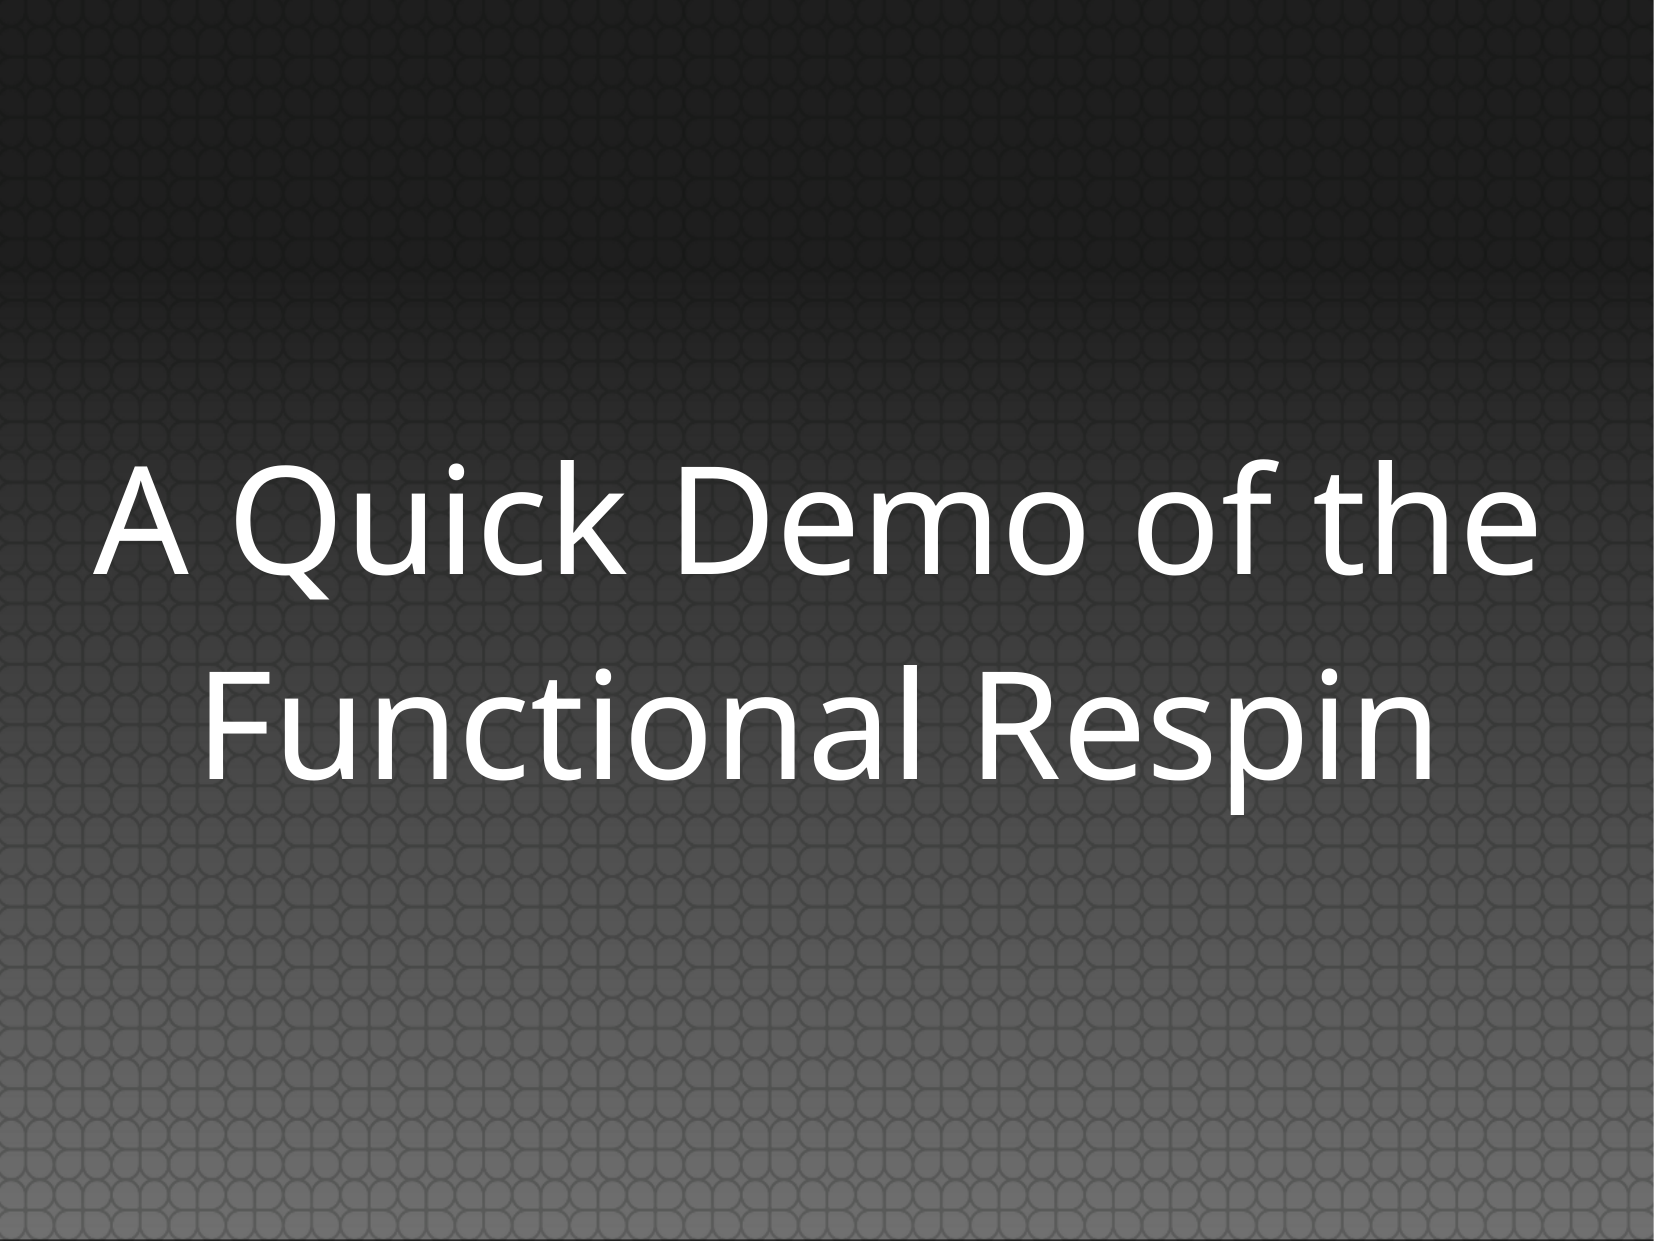

# A Quick Demo of the Functional Respin